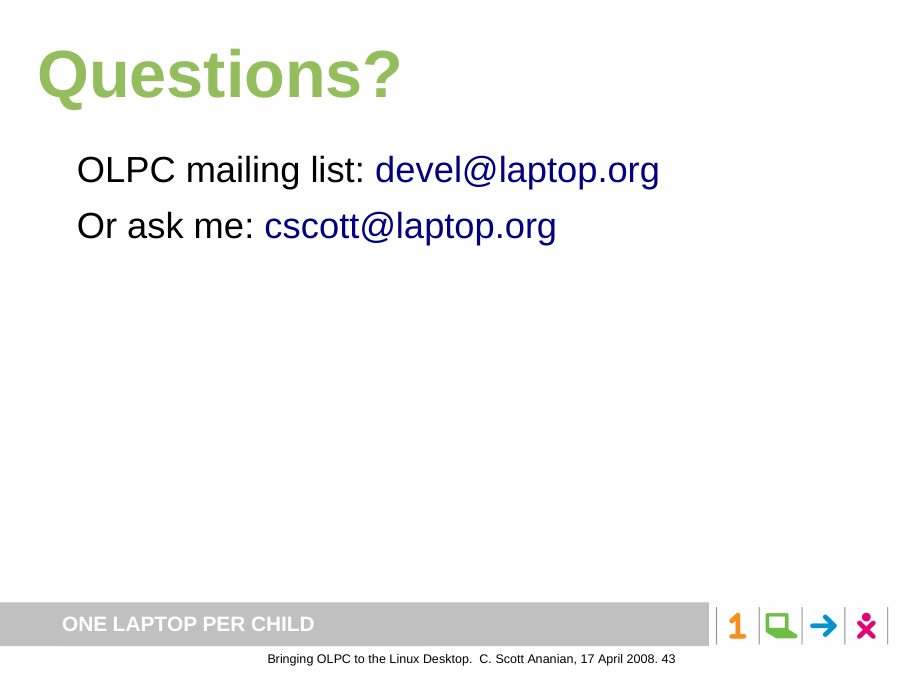

# Questions?
OLPC mailing list: devel@laptop.org
Or ask me: cscott@laptop.org